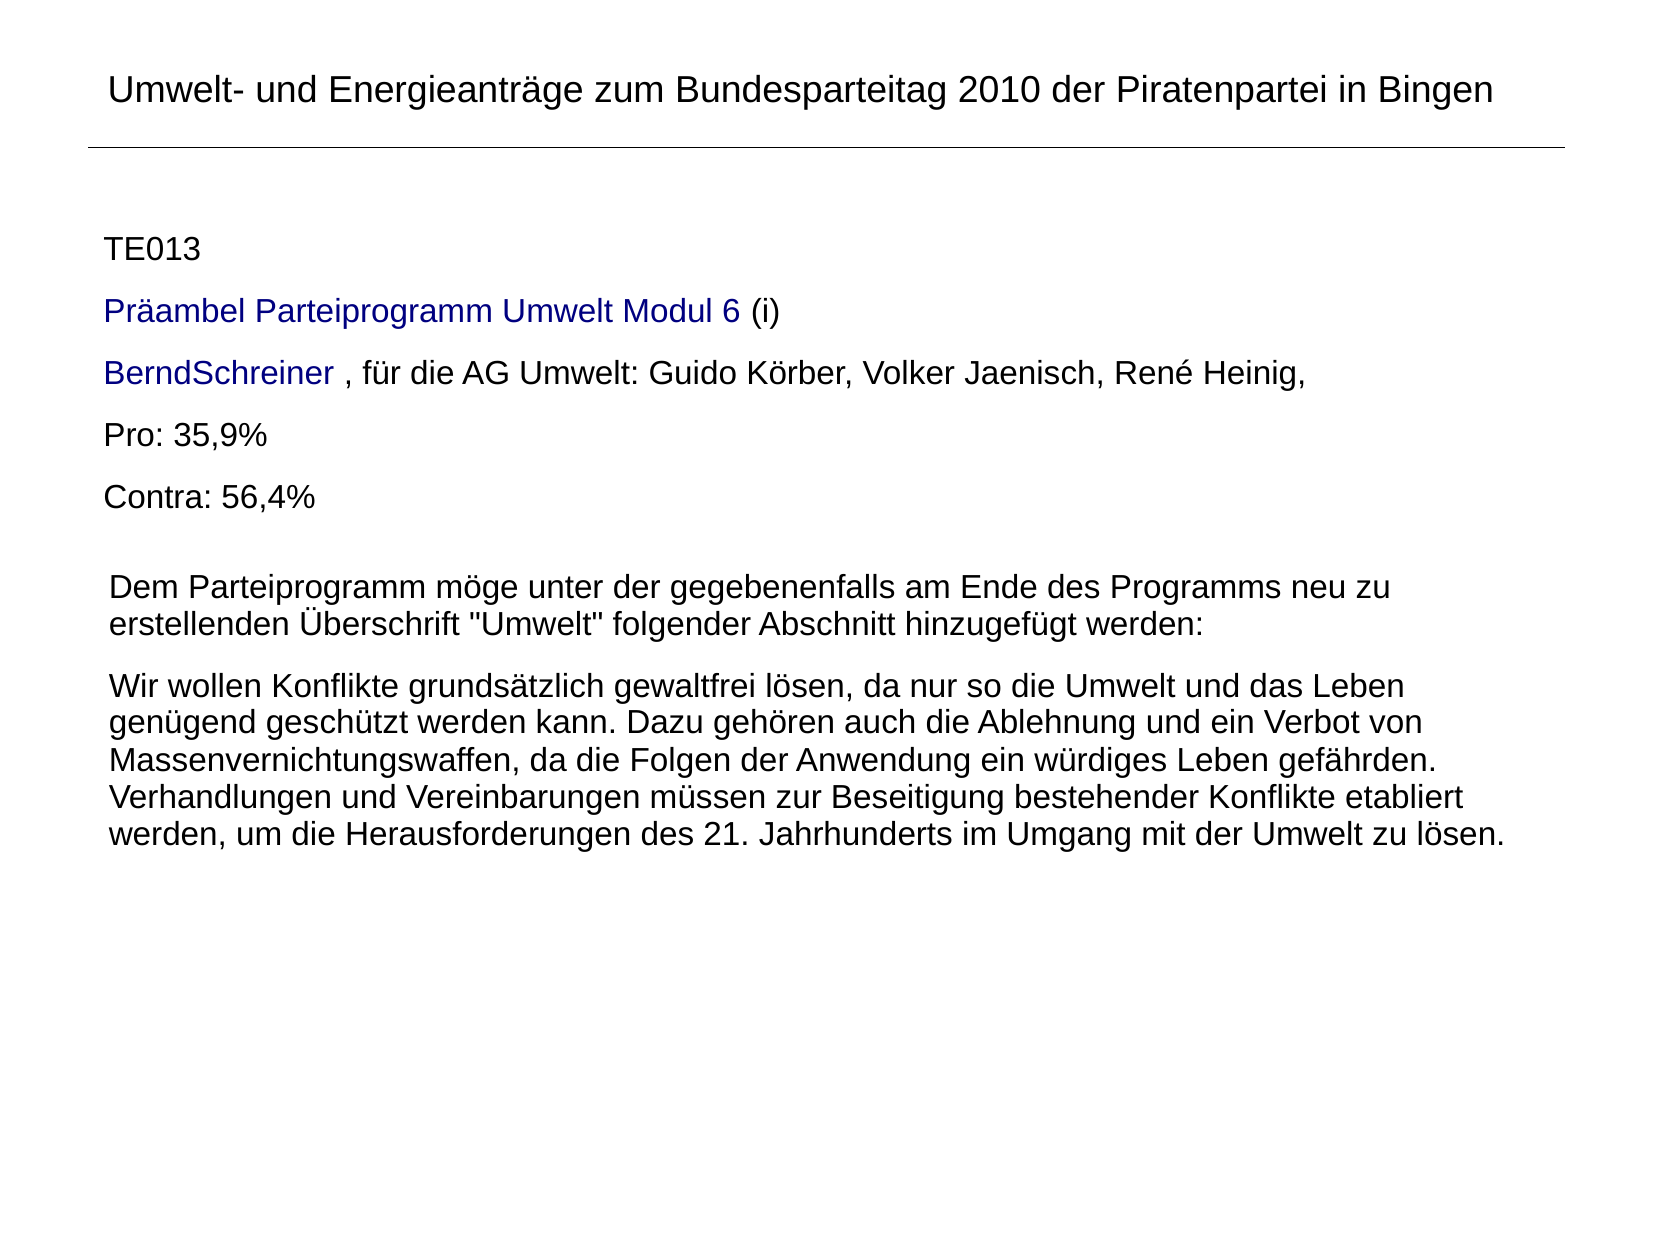

TE013
Präambel Parteiprogramm Umwelt Modul 6 (i)
BerndSchreiner , für die AG Umwelt: Guido Körber, Volker Jaenisch, René Heinig,
Pro: 35,9%
Contra: 56,4%
Dem Parteiprogramm möge unter der gegebenenfalls am Ende des Programms neu zu erstellenden Überschrift "Umwelt" folgender Abschnitt hinzugefügt werden:
Wir wollen Konflikte grundsätzlich gewaltfrei lösen, da nur so die Umwelt und das Leben genügend geschützt werden kann. Dazu gehören auch die Ablehnung und ein Verbot von Massenvernichtungswaffen, da die Folgen der Anwendung ein würdiges Leben gefährden. Verhandlungen und Vereinbarungen müssen zur Beseitigung bestehender Konflikte etabliert werden, um die Herausforderungen des 21. Jahrhunderts im Umgang mit der Umwelt zu lösen.